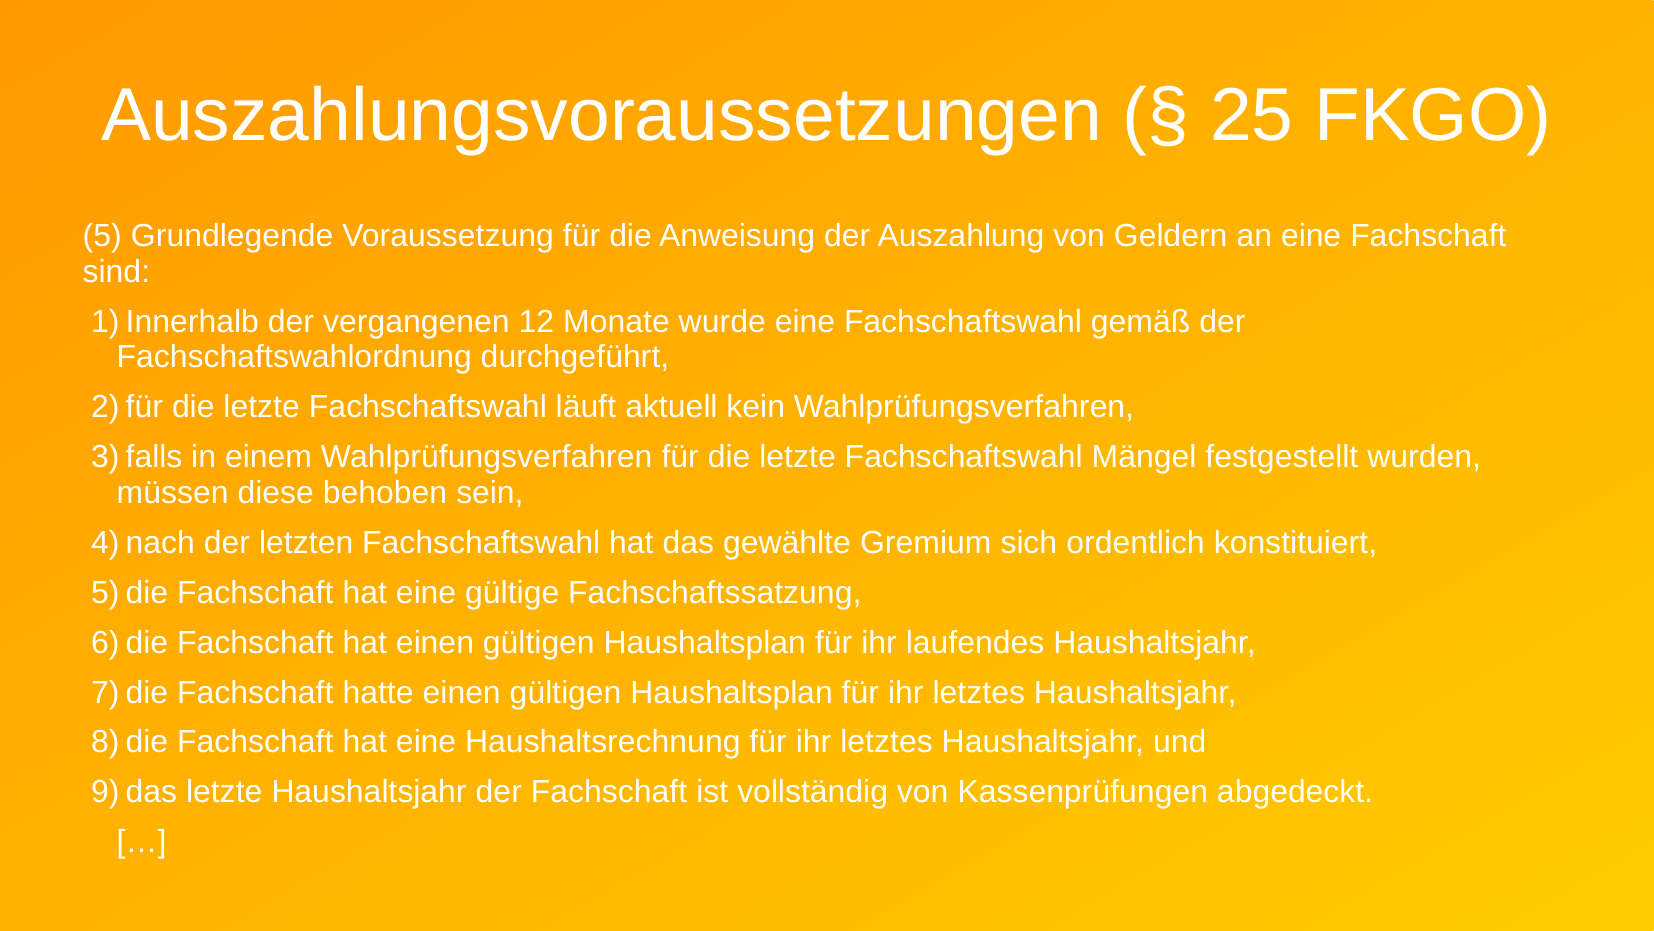

# Auszahlungsvoraussetzungen (§ 25 FKGO)
(5) Grundlegende Voraussetzung für die Anweisung der Auszahlung von Geldern an eine Fachschaft sind:
 Innerhalb der vergangenen 12 Monate wurde eine Fachschaftswahl gemäß der Fachschaftswahlordnung durchgeführt,
 für die letzte Fachschaftswahl läuft aktuell kein Wahlprüfungsverfahren,
 falls in einem Wahlprüfungsverfahren für die letzte Fachschaftswahl Mängel festgestellt wurden, müssen diese behoben sein,
 nach der letzten Fachschaftswahl hat das gewählte Gremium sich ordentlich konstituiert,
 die Fachschaft hat eine gültige Fachschaftssatzung,
 die Fachschaft hat einen gültigen Haushaltsplan für ihr laufendes Haushaltsjahr,
 die Fachschaft hatte einen gültigen Haushaltsplan für ihr letztes Haushaltsjahr,
 die Fachschaft hat eine Haushaltsrechnung für ihr letztes Haushaltsjahr, und
 das letzte Haushaltsjahr der Fachschaft ist vollständig von Kassenprüfungen abgedeckt.
[…]